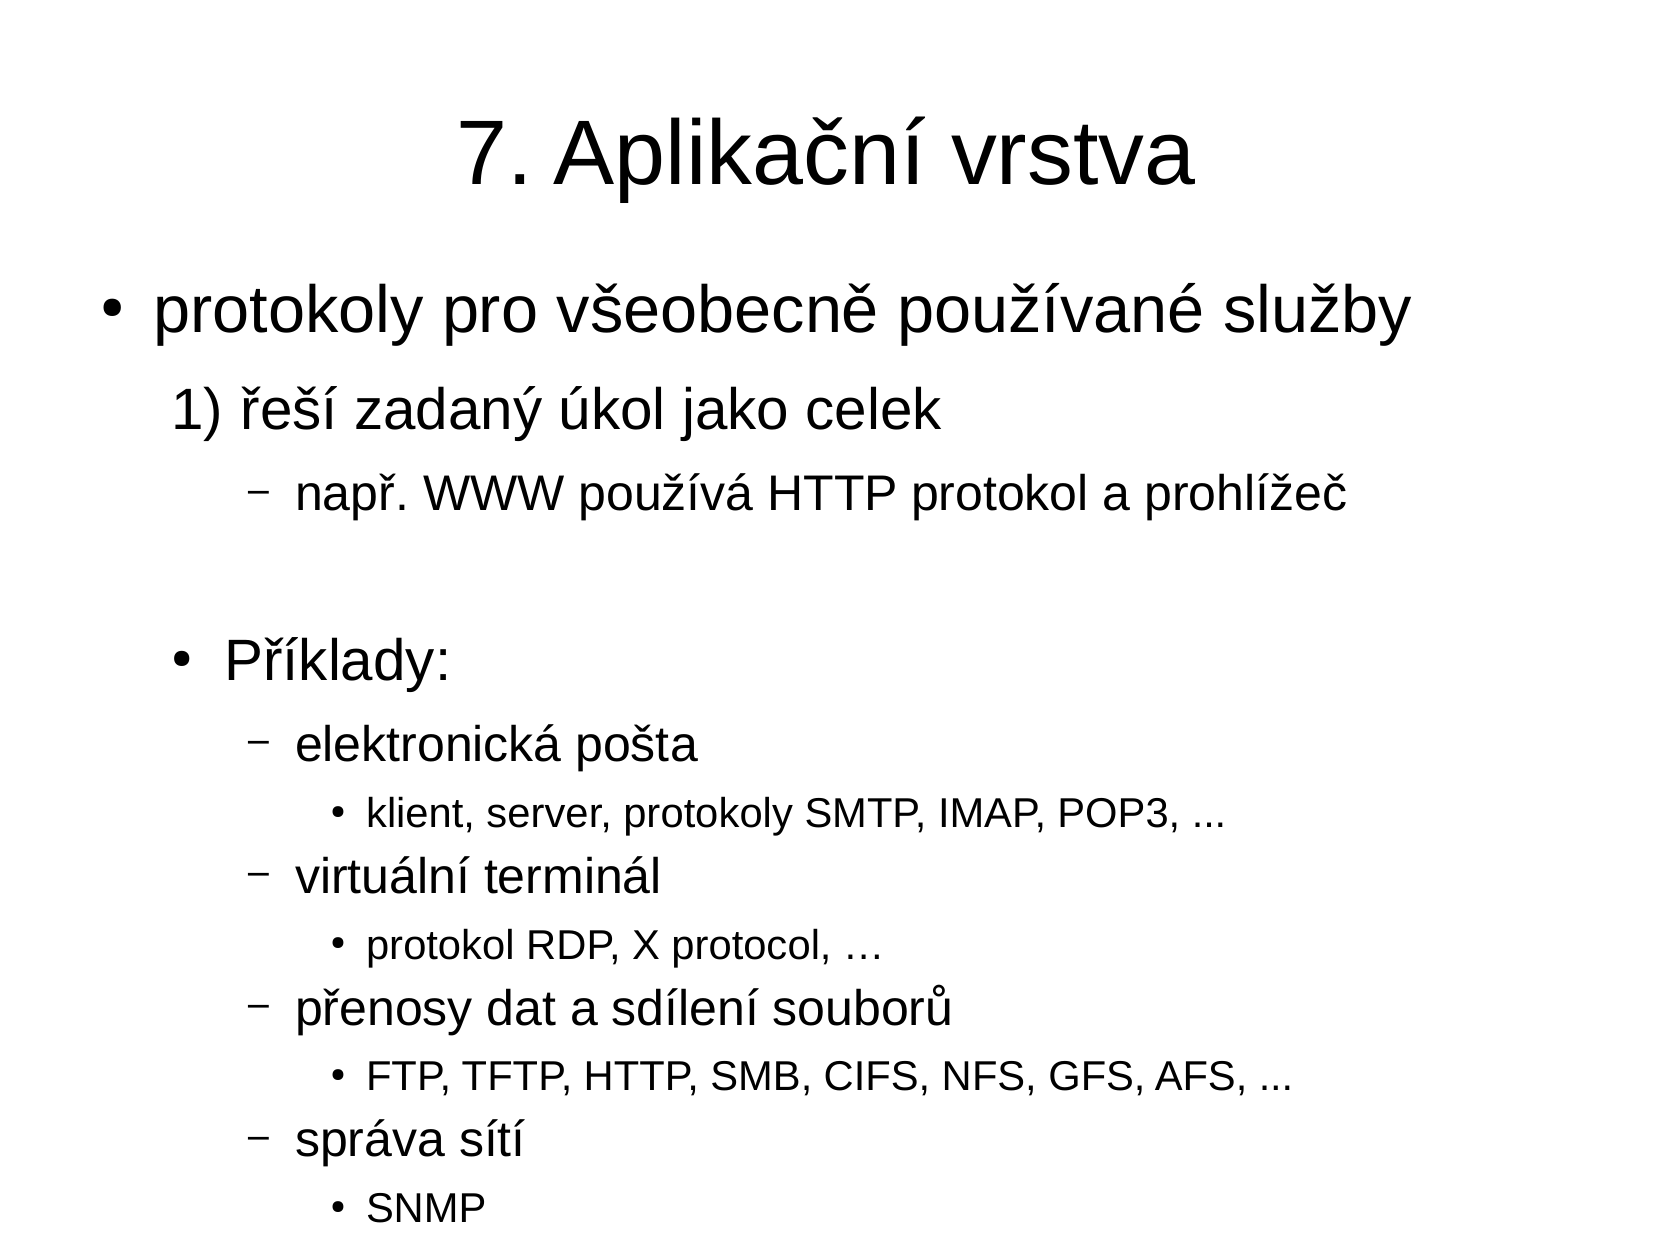

# 7. Aplikační vrstva
protokoly pro všeobecně používané služby
 řeší zadaný úkol jako celek
např. WWW používá HTTP protokol a prohlížeč
Příklady:
elektronická pošta
klient, server, protokoly SMTP, IMAP, POP3, ...
virtuální terminál
protokol RDP, X protocol, …
přenosy dat a sdílení souborů
FTP, TFTP, HTTP, SMB, CIFS, NFS, GFS, AFS, ...
správa sítí
SNMP